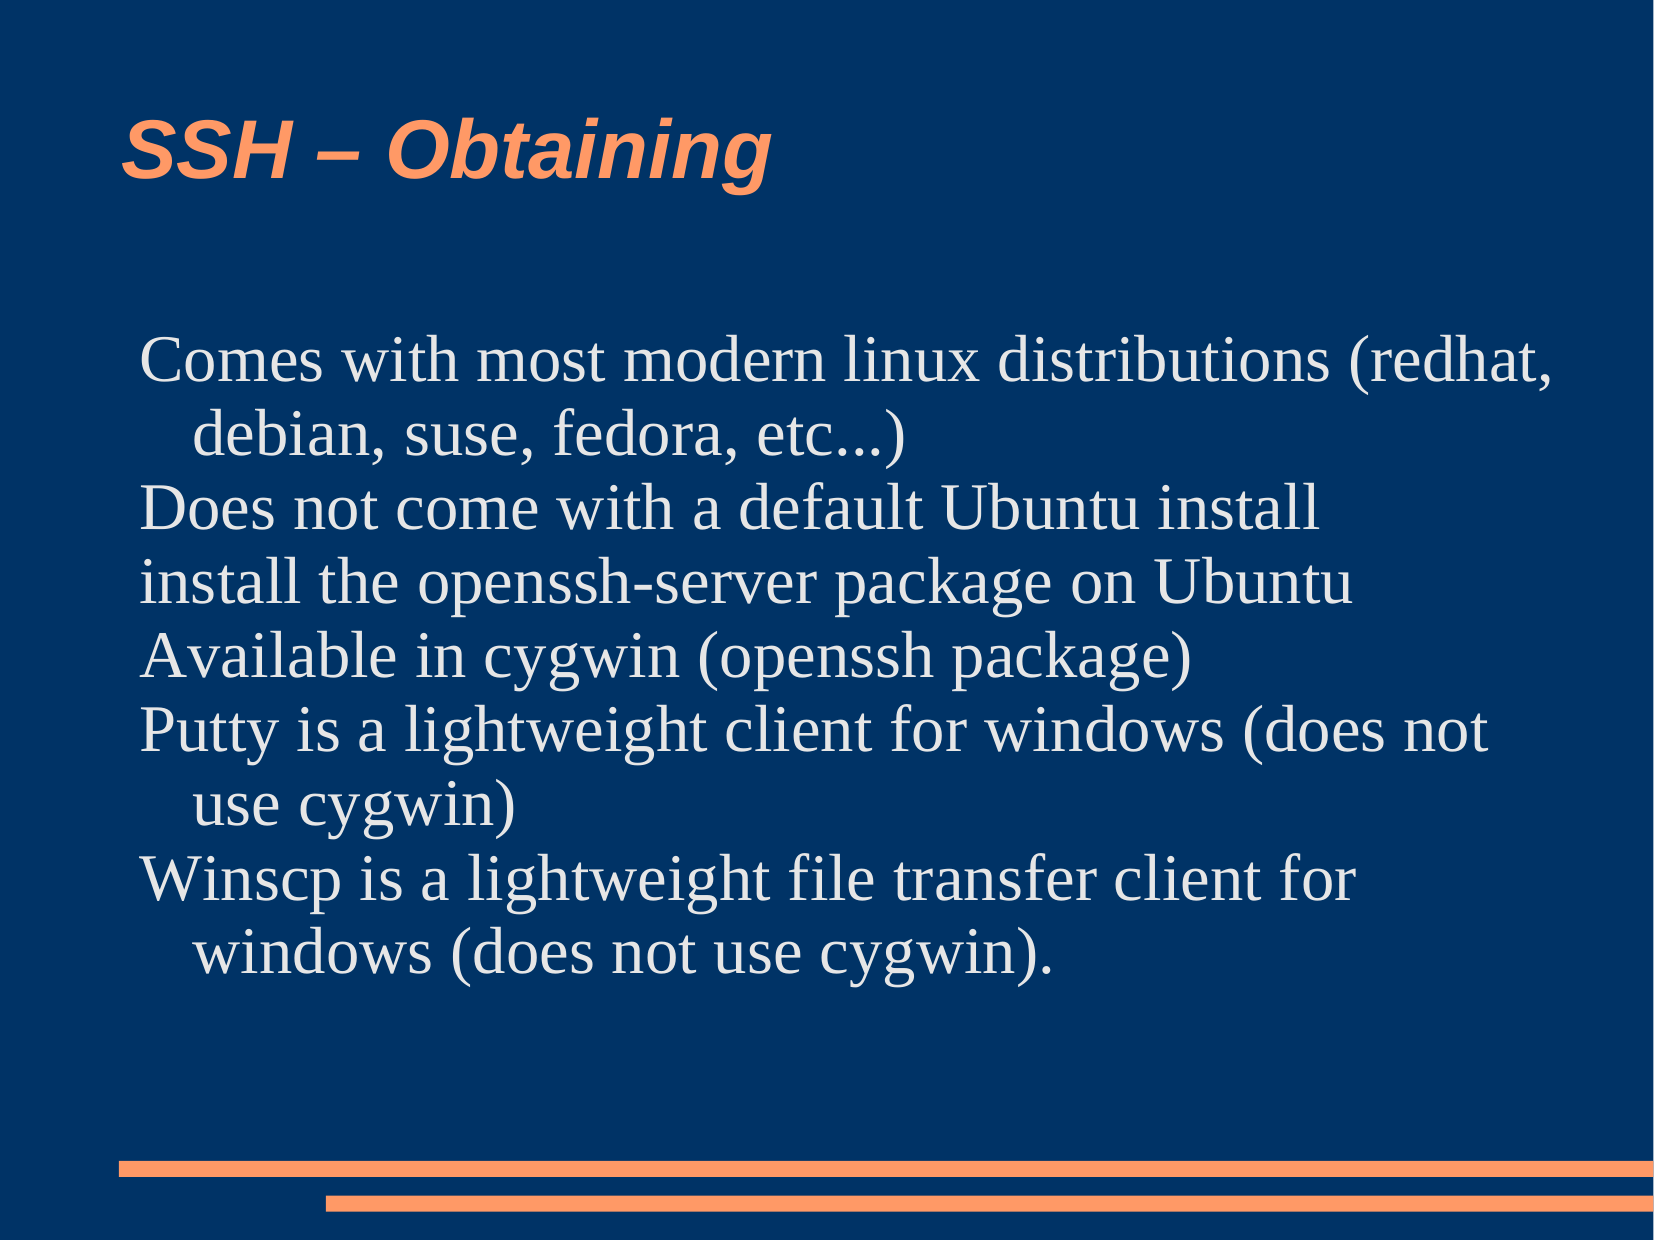

# SSH – Obtaining
Comes with most modern linux distributions (redhat, debian, suse, fedora, etc...)
Does not come with a default Ubuntu install
install the openssh-server package on Ubuntu
Available in cygwin (openssh package)
Putty is a lightweight client for windows (does not use cygwin)
Winscp is a lightweight file transfer client for windows (does not use cygwin).